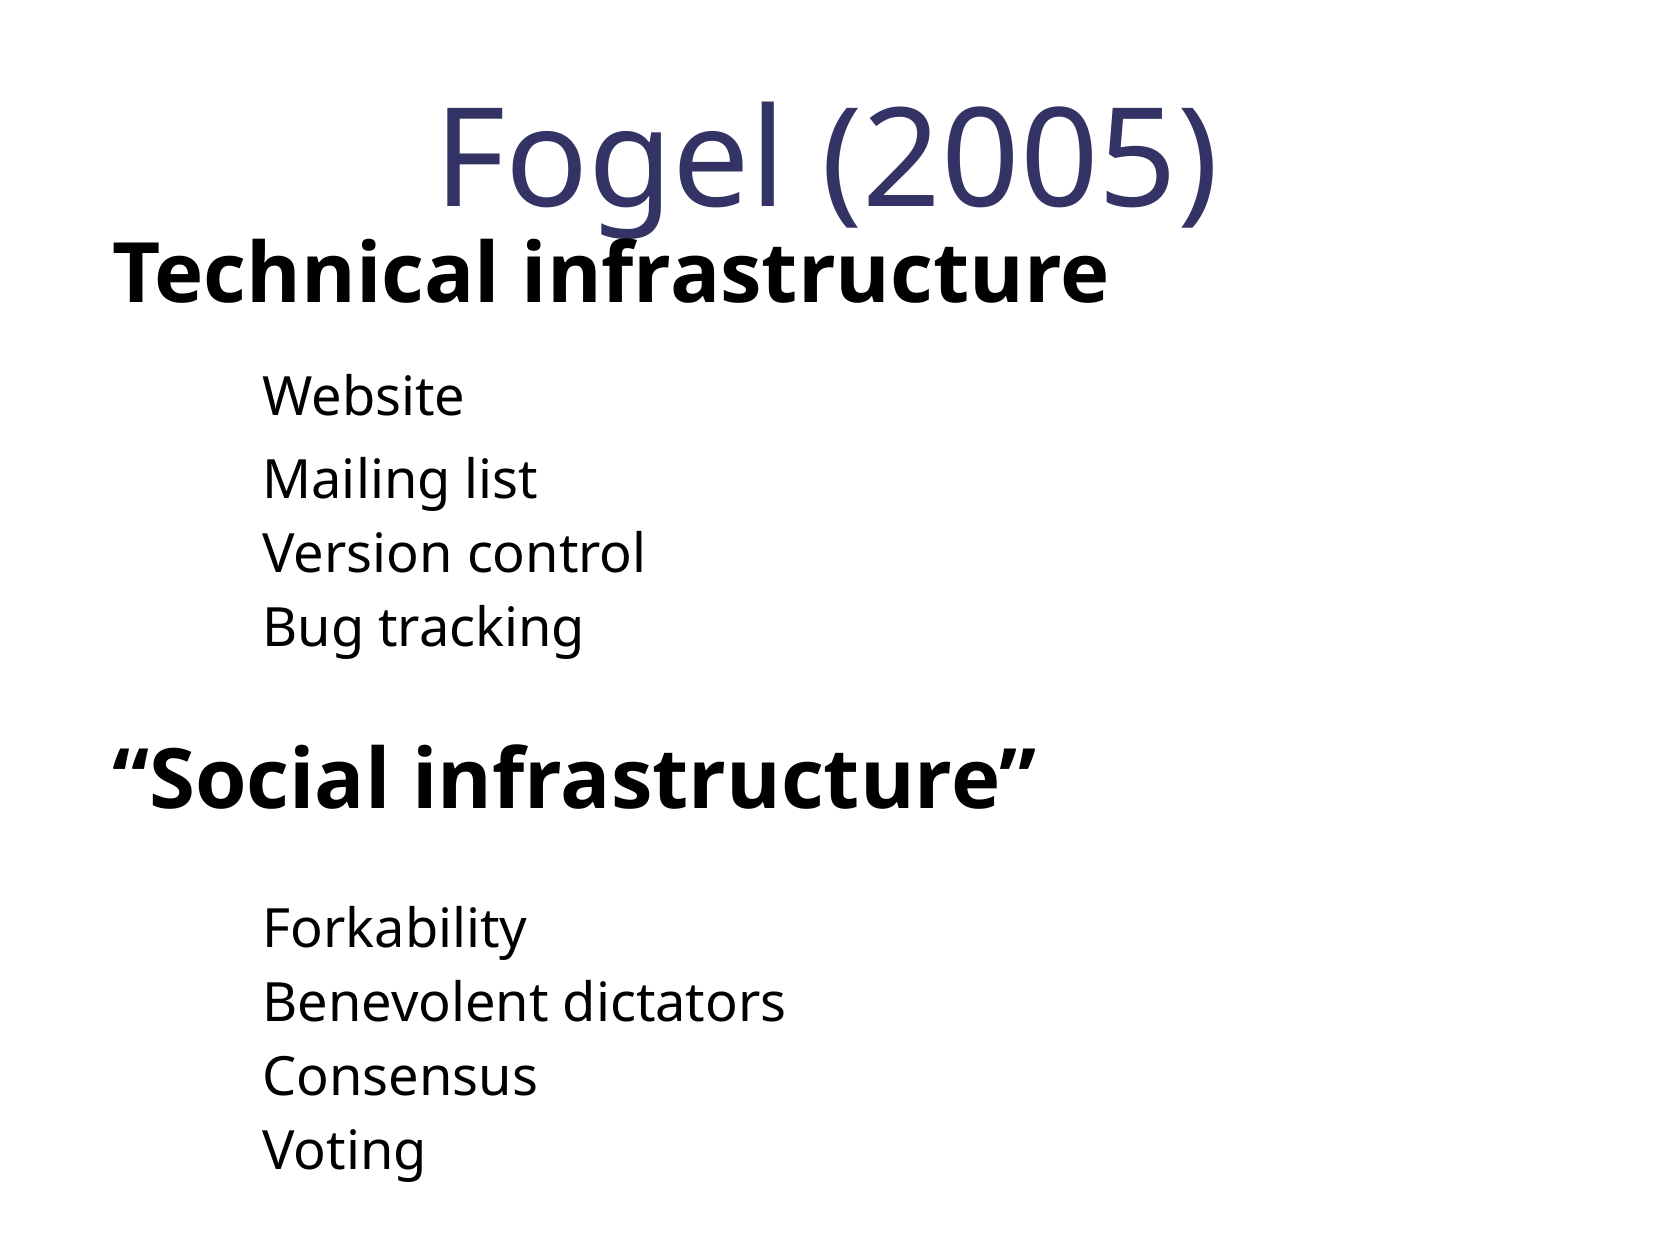

# Fogel (2005)
Technical infrastructure
		Website
		Mailing list
		Version control
		Bug tracking
“Social infrastructure”
		Forkability
		Benevolent dictators
		Consensus
		Voting